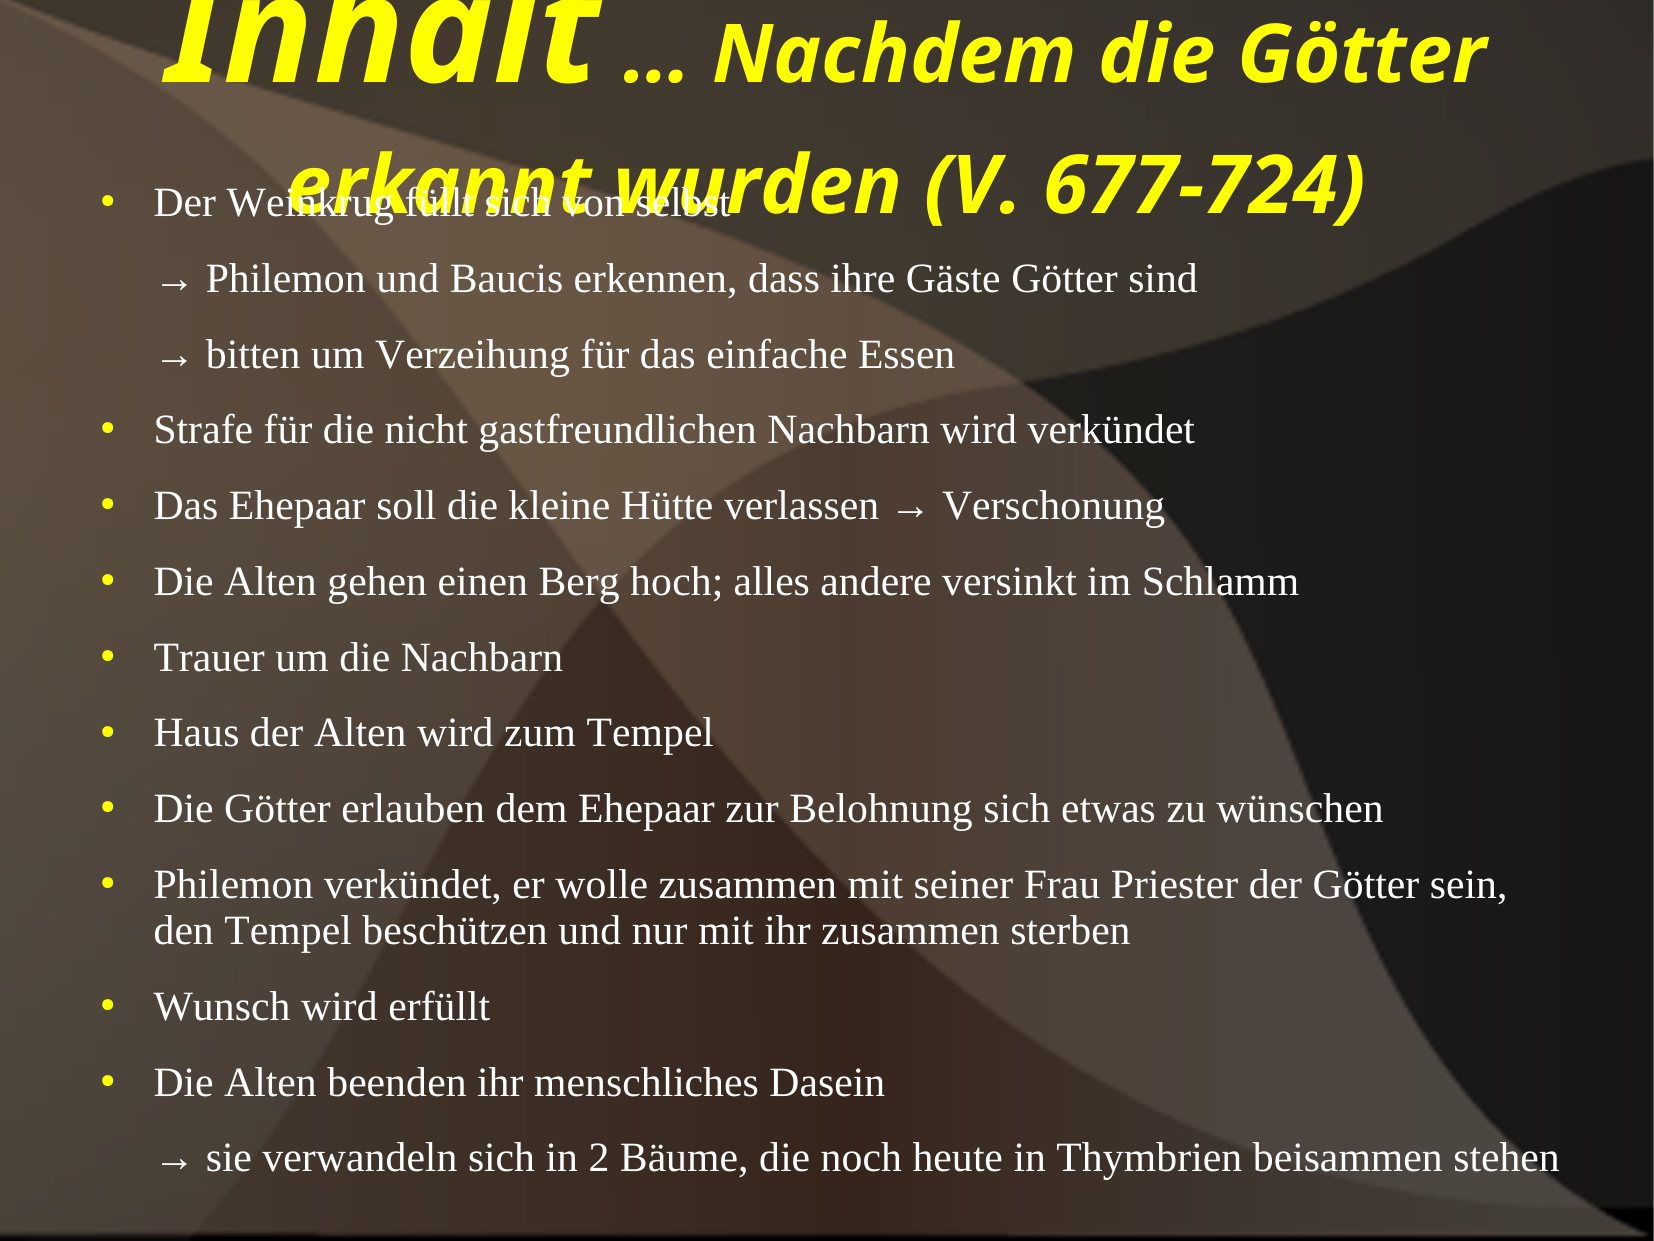

# Inhalt … Nachdem die Götter erkannt wurden (V. 677-724)
Der Weinkrug füllt sich von selbst
→ Philemon und Baucis erkennen, dass ihre Gäste Götter sind
→ bitten um Verzeihung für das einfache Essen
Strafe für die nicht gastfreundlichen Nachbarn wird verkündet
Das Ehepaar soll die kleine Hütte verlassen → Verschonung
Die Alten gehen einen Berg hoch; alles andere versinkt im Schlamm
Trauer um die Nachbarn
Haus der Alten wird zum Tempel
Die Götter erlauben dem Ehepaar zur Belohnung sich etwas zu wünschen
Philemon verkündet, er wolle zusammen mit seiner Frau Priester der Götter sein, den Tempel beschützen und nur mit ihr zusammen sterben
Wunsch wird erfüllt
Die Alten beenden ihr menschliches Dasein
→ sie verwandeln sich in 2 Bäume, die noch heute in Thymbrien beisammen stehen